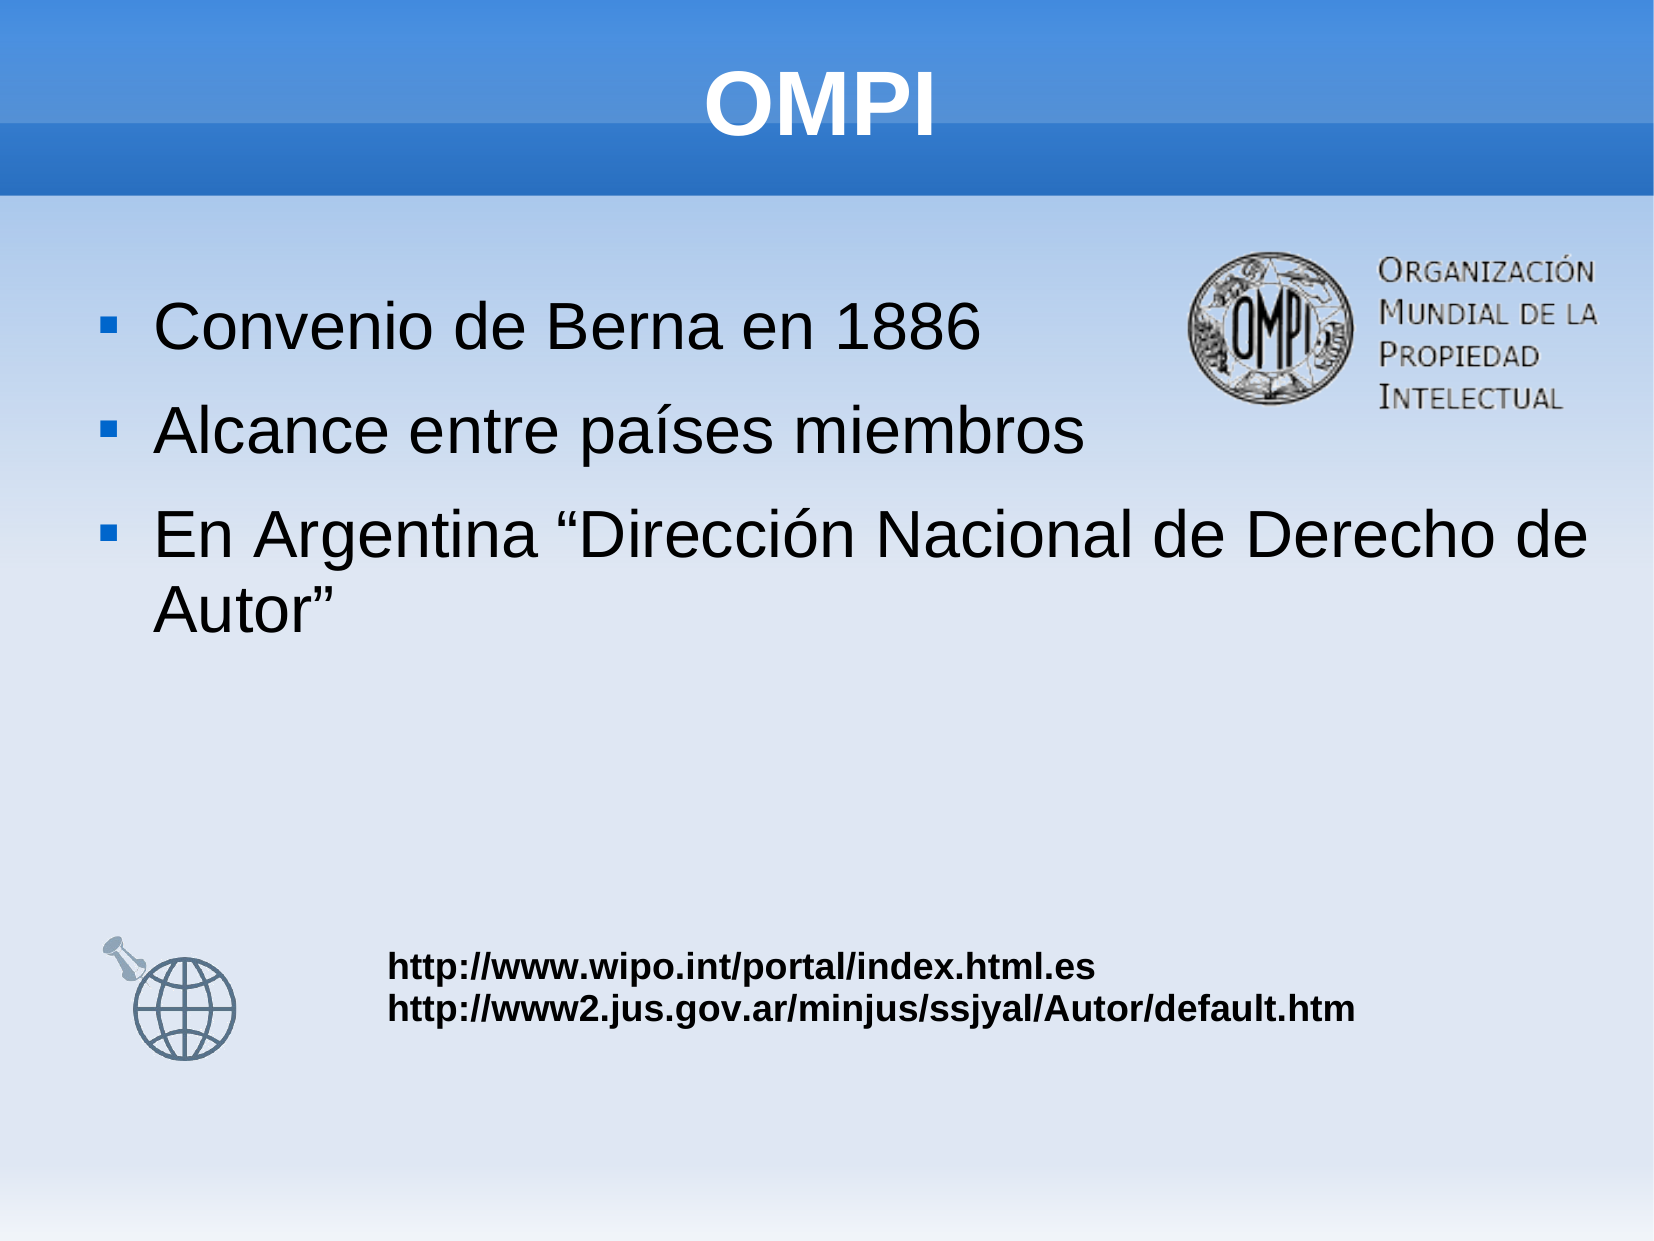

# OMPI
Convenio de Berna en 1886
Alcance entre países miembros
En Argentina “Dirección Nacional de Derecho de Autor”
http://www.wipo.int/portal/index.html.es
http://www2.jus.gov.ar/minjus/ssjyal/Autor/default.htm